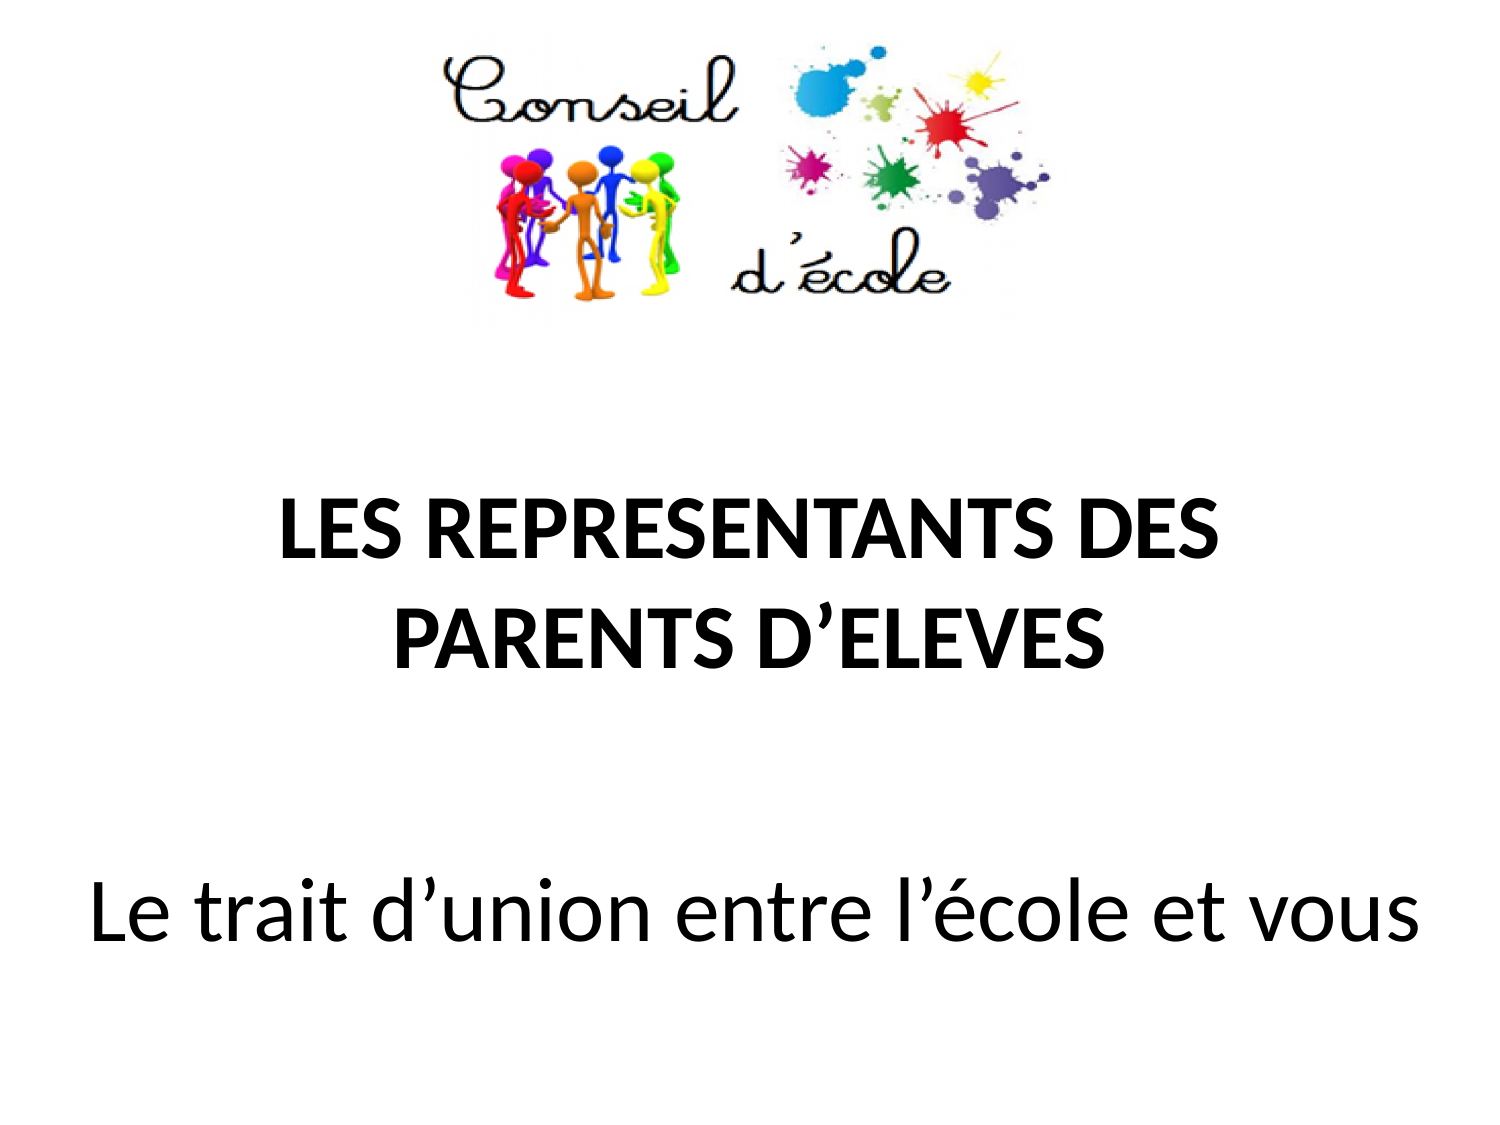

# LES REPRESENTANTS DES PARENTS D’ELEVES
Le trait d’union entre l’école et vous